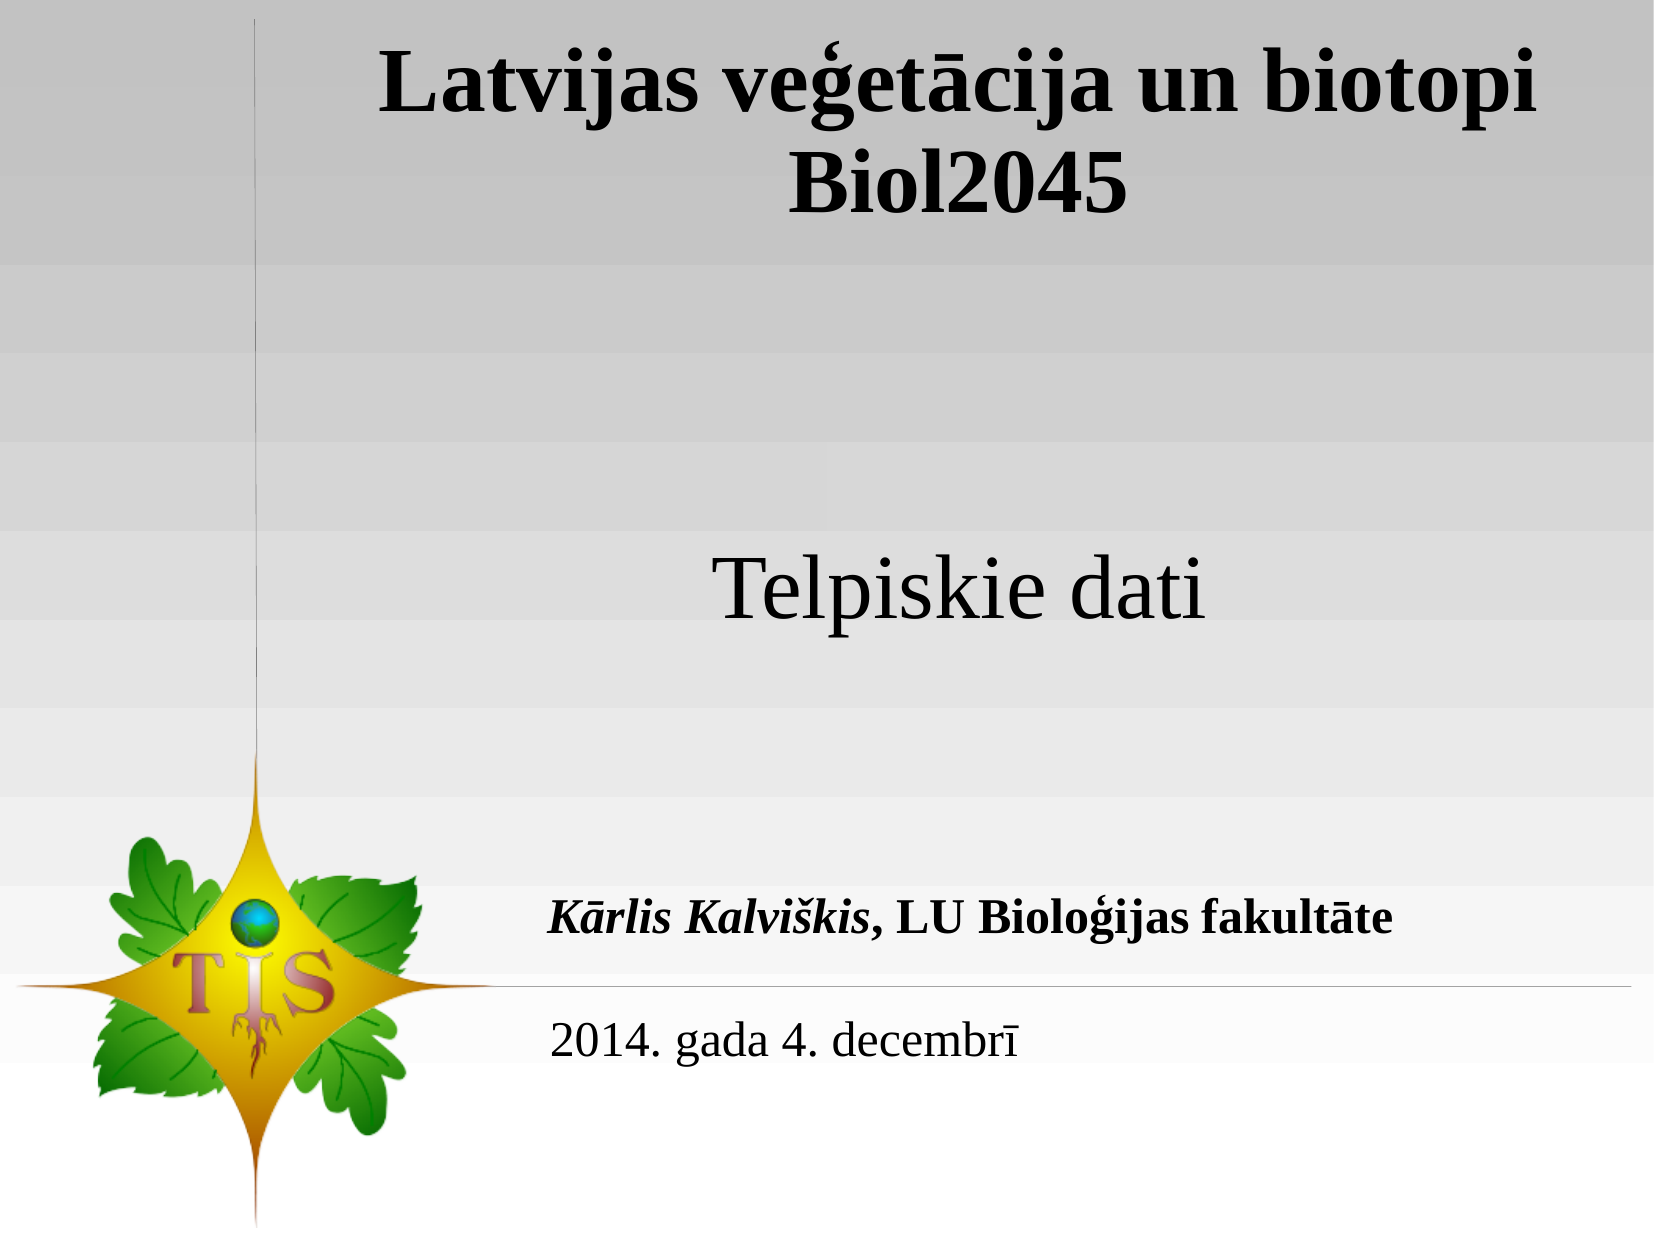

# Telpiskie dati
2014. gada 4. decembrī